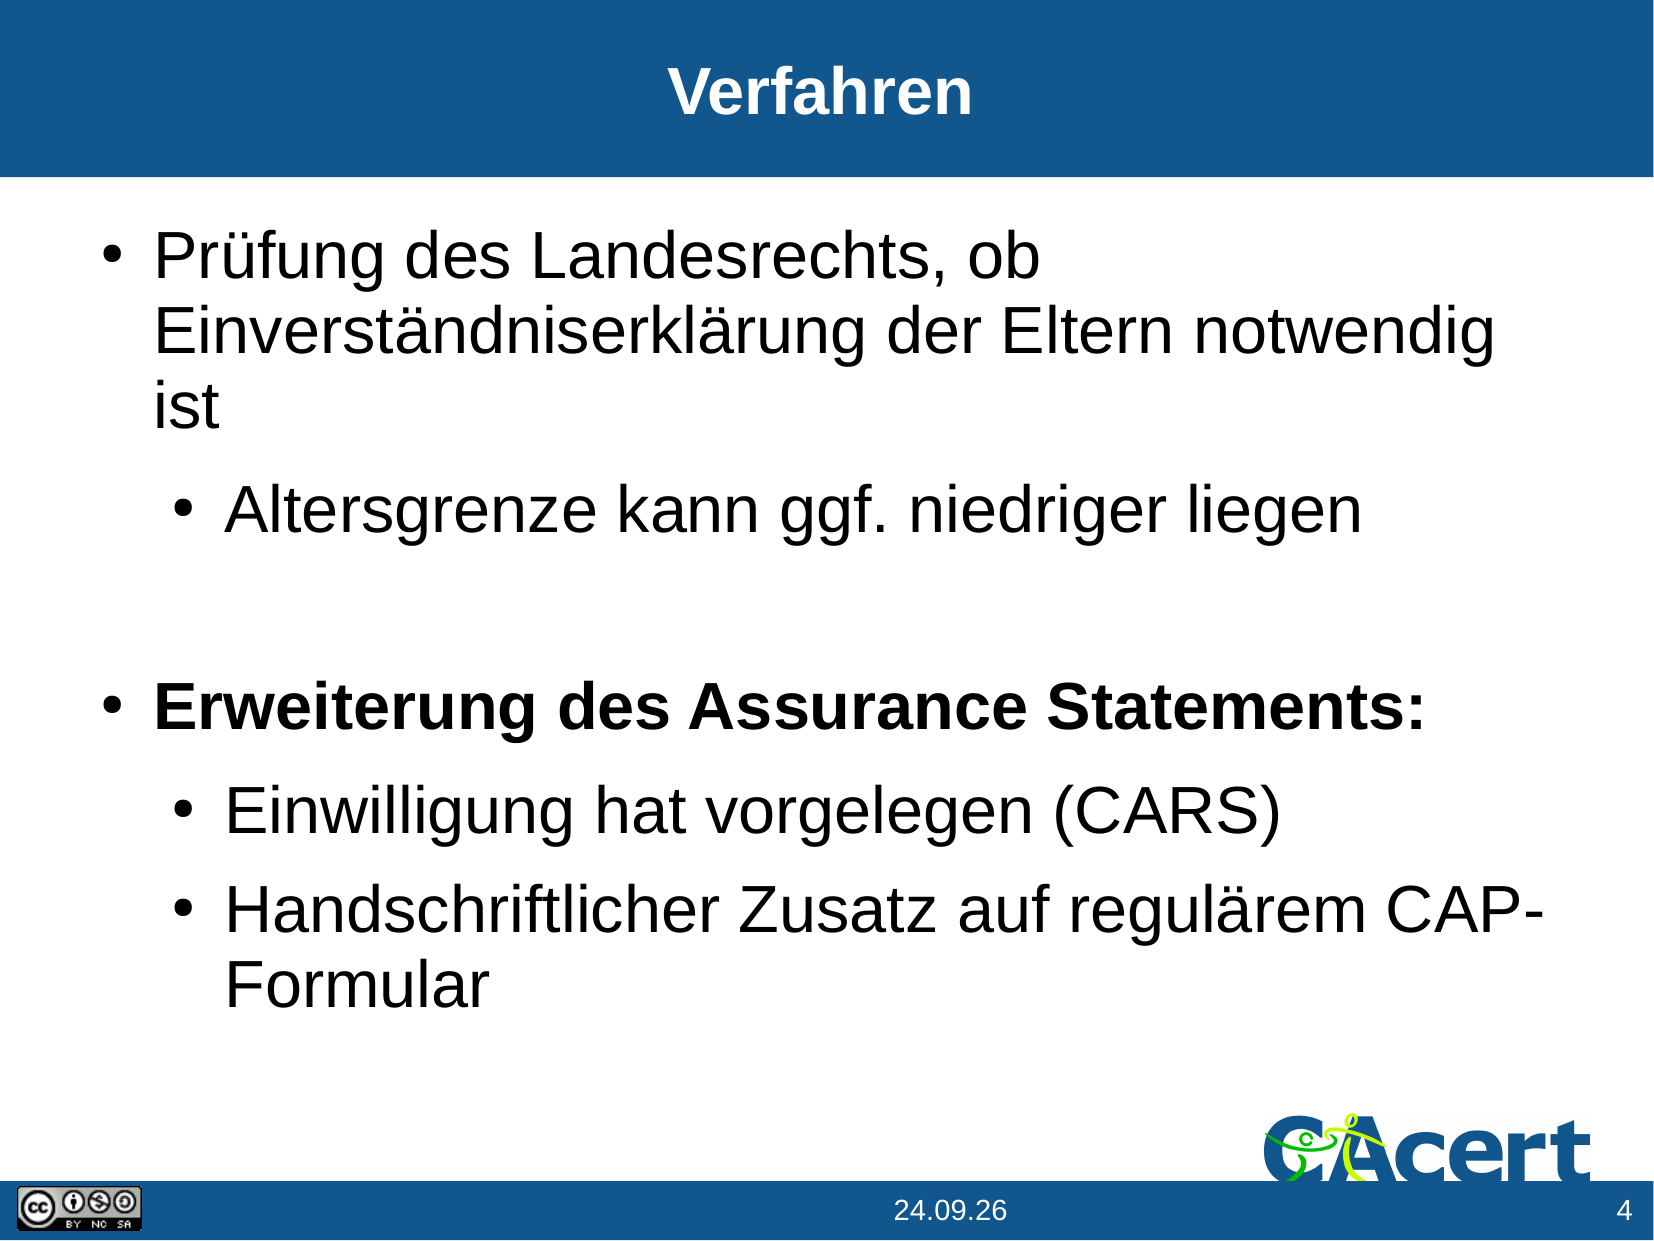

# Verfahren
Prüfung des Landesrechts, ob Einverständniserklärung der Eltern notwendig ist
Altersgrenze kann ggf. niedriger liegen
Erweiterung des Assurance Statements:
Einwilligung hat vorgelegen (CARS)
Handschriftlicher Zusatz auf regulärem CAP-Formular